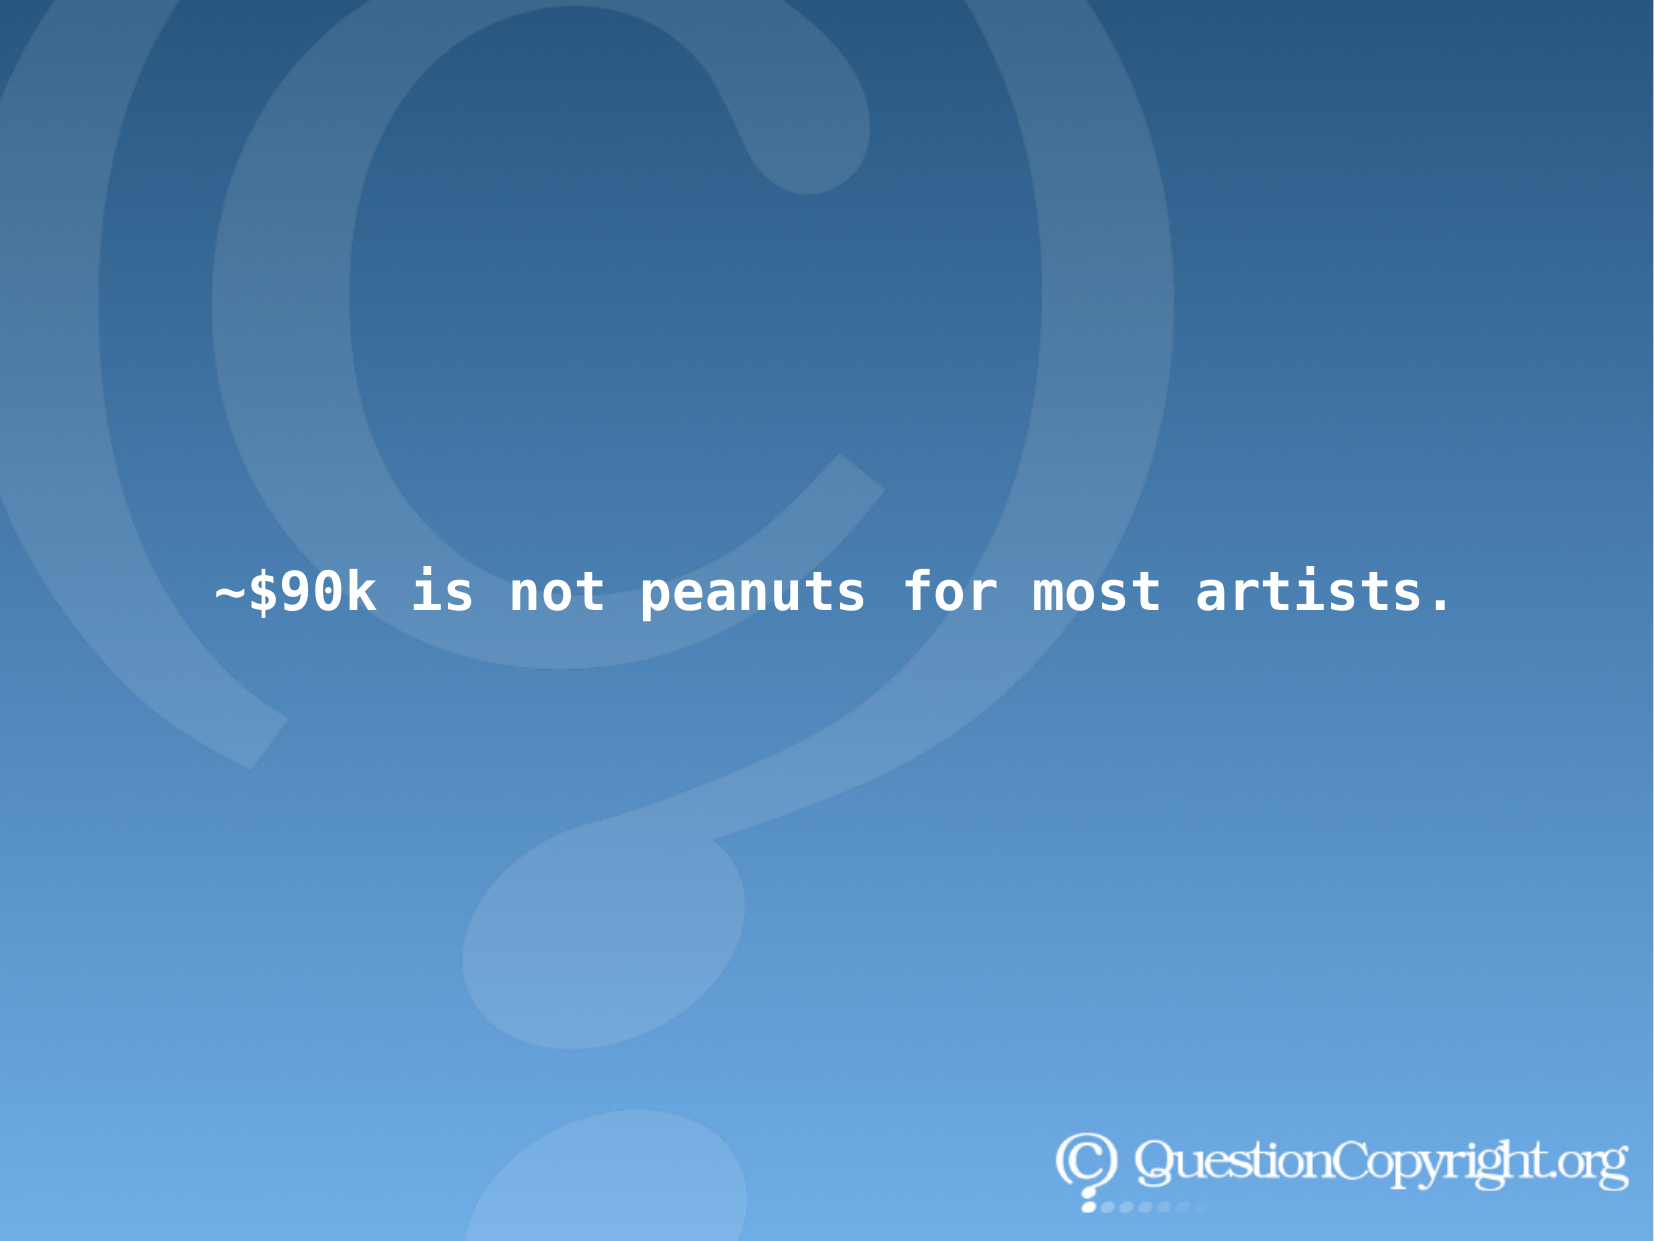

~$90k is not peanuts for most artists.